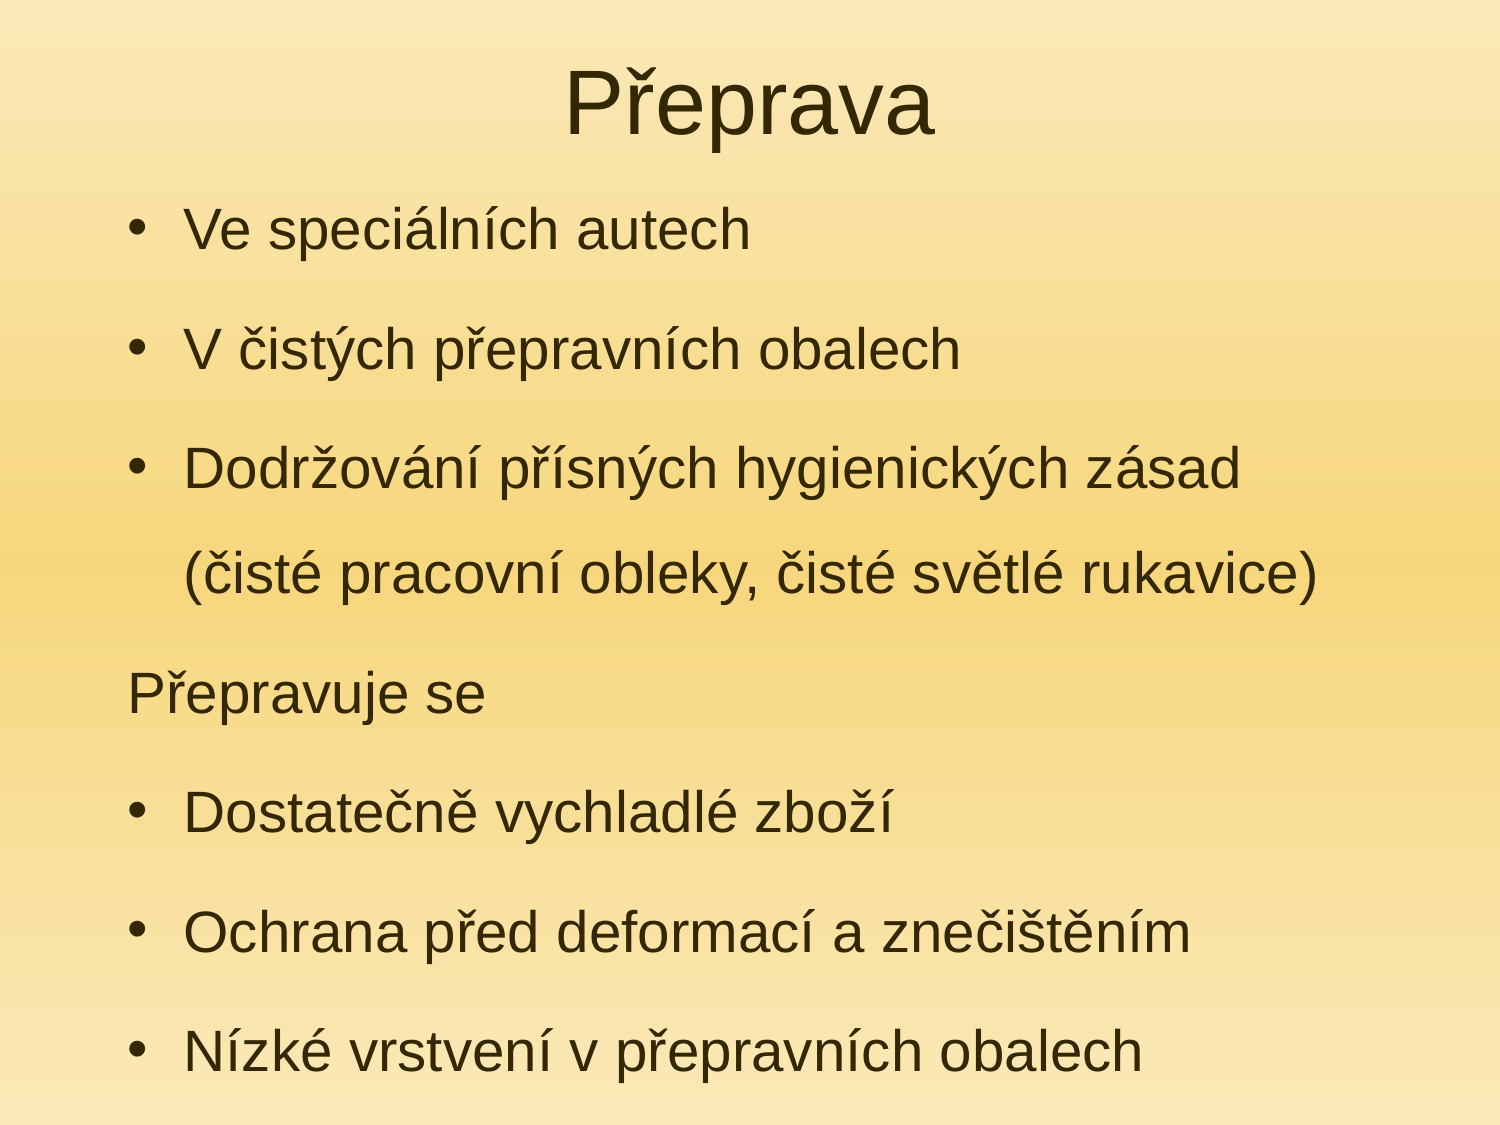

# Přeprava
Ve speciálních autech
V čistých přepravních obalech
Dodržování přísných hygienických zásad (čisté pracovní obleky, čisté světlé rukavice)
Přepravuje se
Dostatečně vychladlé zboží
Ochrana před deformací a znečištěním
Nízké vrstvení v přepravních obalech